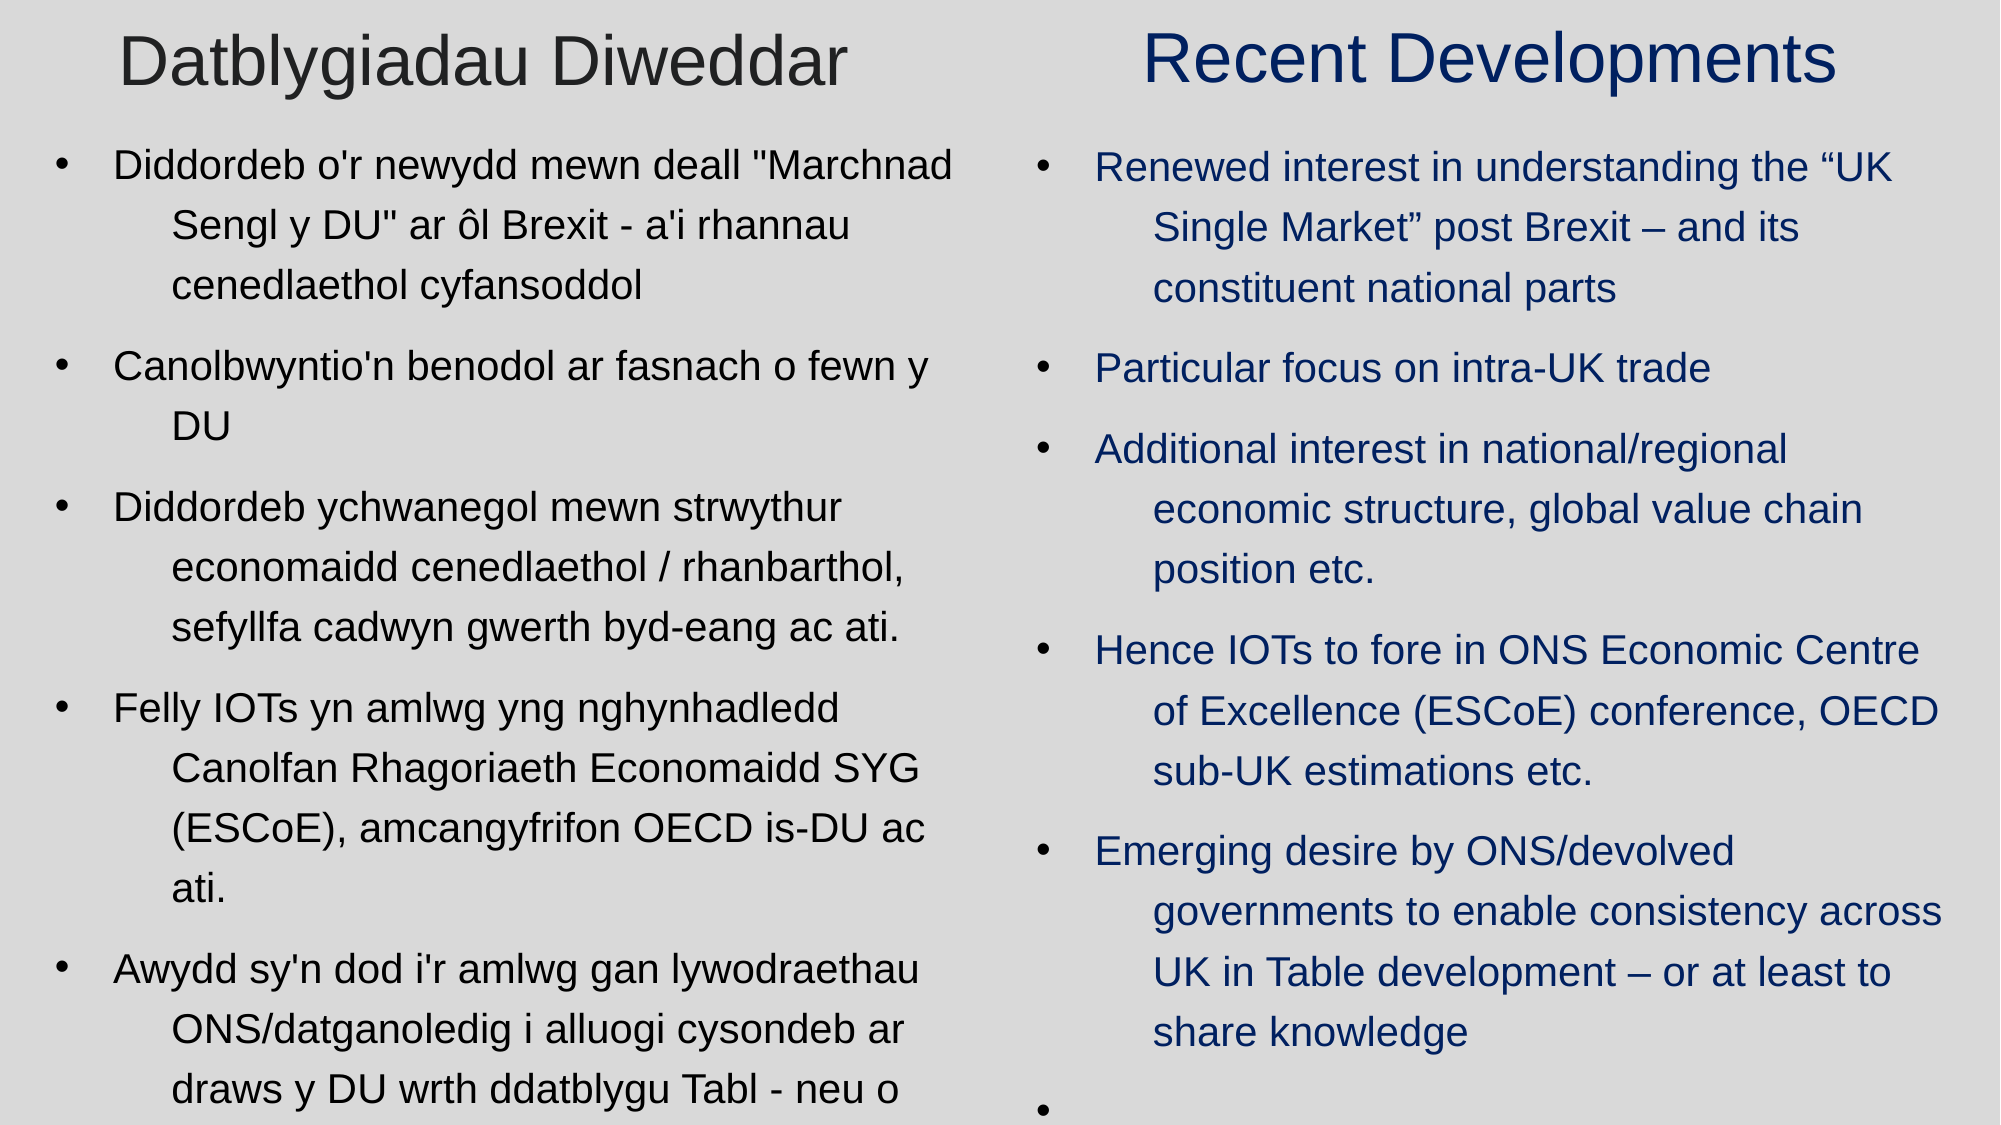

Recent Developments
Datblygiadau Diweddar
Diddordeb o'r newydd mewn deall "Marchnad Sengl y DU" ar ôl Brexit - a'i rhannau cenedlaethol cyfansoddol
Canolbwyntio'n benodol ar fasnach o fewn y DU
Diddordeb ychwanegol mewn strwythur economaidd cenedlaethol / rhanbarthol, sefyllfa cadwyn gwerth byd-eang ac ati.
Felly IOTs yn amlwg yng nghynhadledd Canolfan Rhagoriaeth Economaidd SYG (ESCoE), amcangyfrifon OECD is-DU ac ati.
Awydd sy'n dod i'r amlwg gan lywodraethau ONS/datganoledig i alluogi cysondeb ar draws y DU wrth ddatblygu Tabl - neu o leiaf i rannu gwybodaeth
# Renewed interest in understanding the “UK Single Market” post Brexit – and its constituent national parts
Particular focus on intra-UK trade
Additional interest in national/regional economic structure, global value chain position etc.
Hence IOTs to fore in ONS Economic Centre of Excellence (ESCoE) conference, OECD sub-UK estimations etc.
Emerging desire by ONS/devolved governments to enable consistency across UK in Table development – or at least to share knowledge